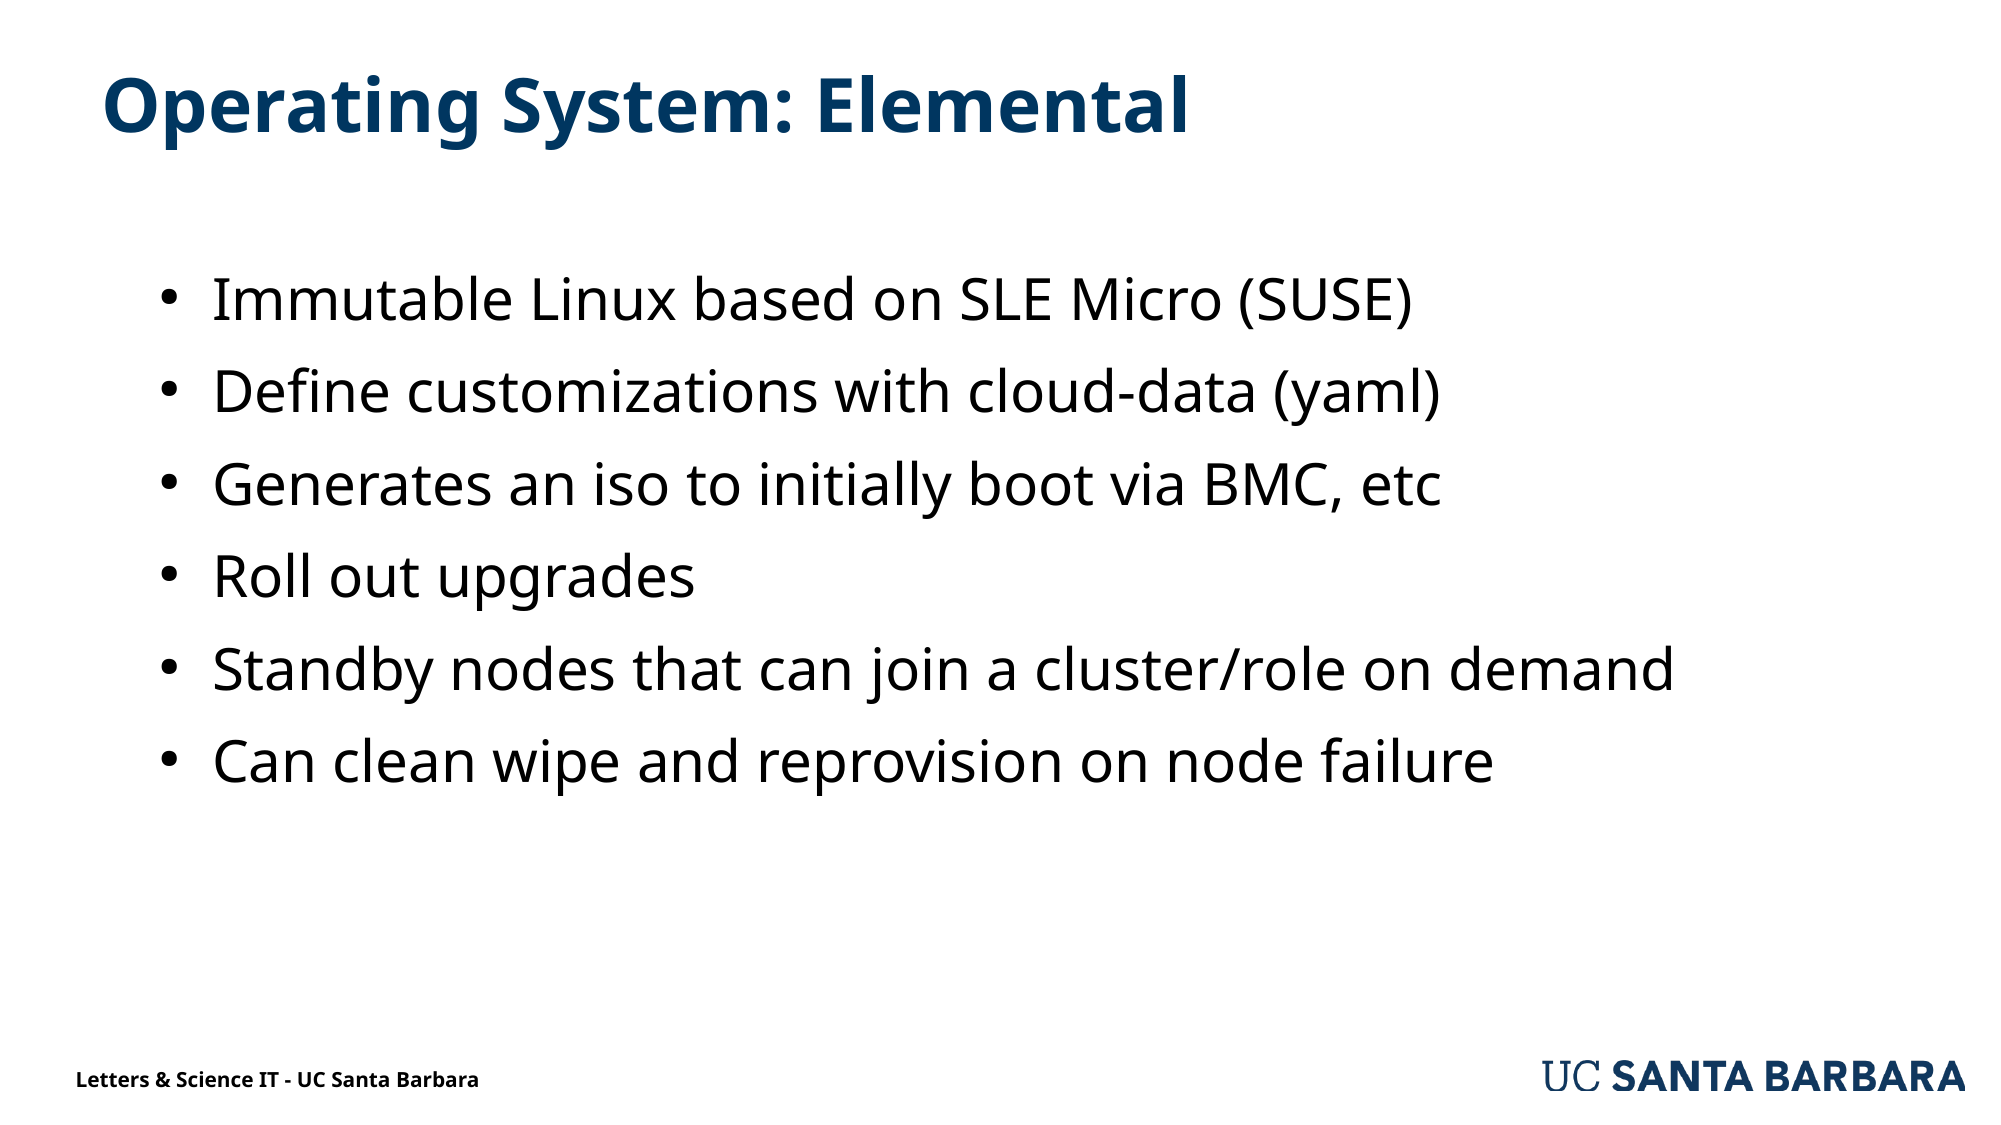

# Operating System: Elemental
Immutable Linux based on SLE Micro (SUSE)
Define customizations with cloud-data (yaml)
Generates an iso to initially boot via BMC, etc
Roll out upgrades
Standby nodes that can join a cluster/role on demand
Can clean wipe and reprovision on node failure